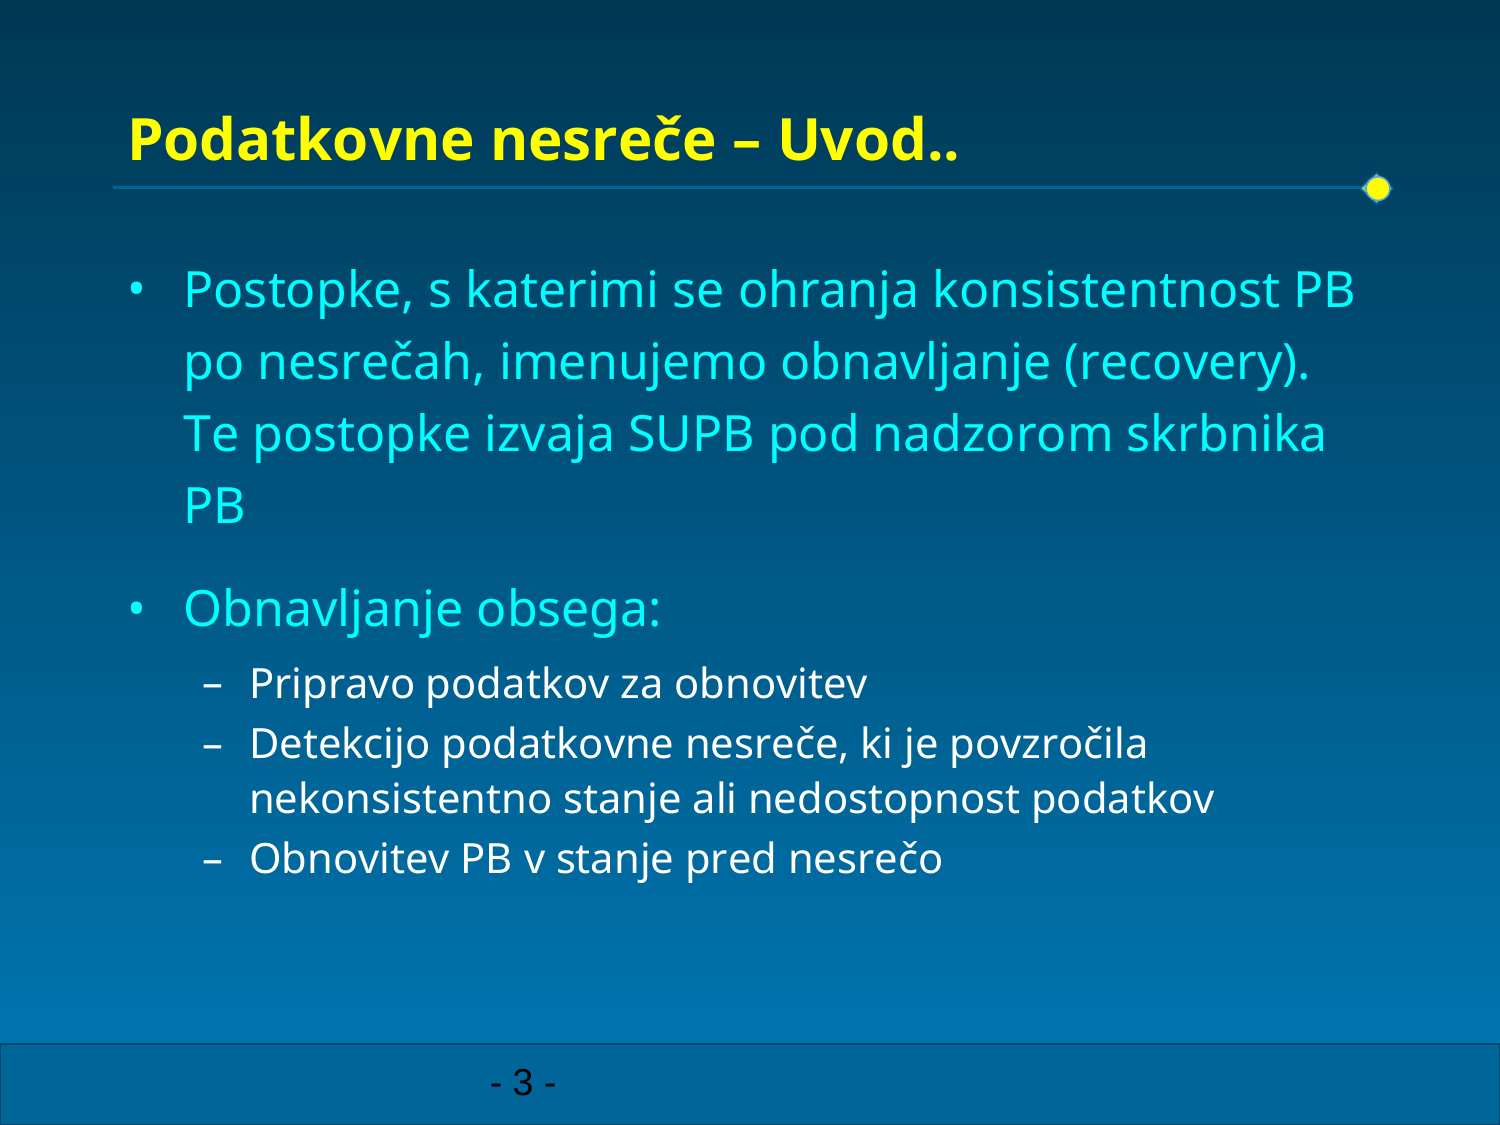

# Podatkovne nesreče – Uvod..
Postopke, s katerimi se ohranja konsistentnost PB po nesrečah, imenujemo obnavljanje (recovery). Te postopke izvaja SUPB pod nadzorom skrbnika PB
Obnavljanje obsega:
Pripravo podatkov za obnovitev
Detekcijo podatkovne nesreče, ki je povzročila nekonsistentno stanje ali nedostopnost podatkov
Obnovitev PB v stanje pred nesrečo